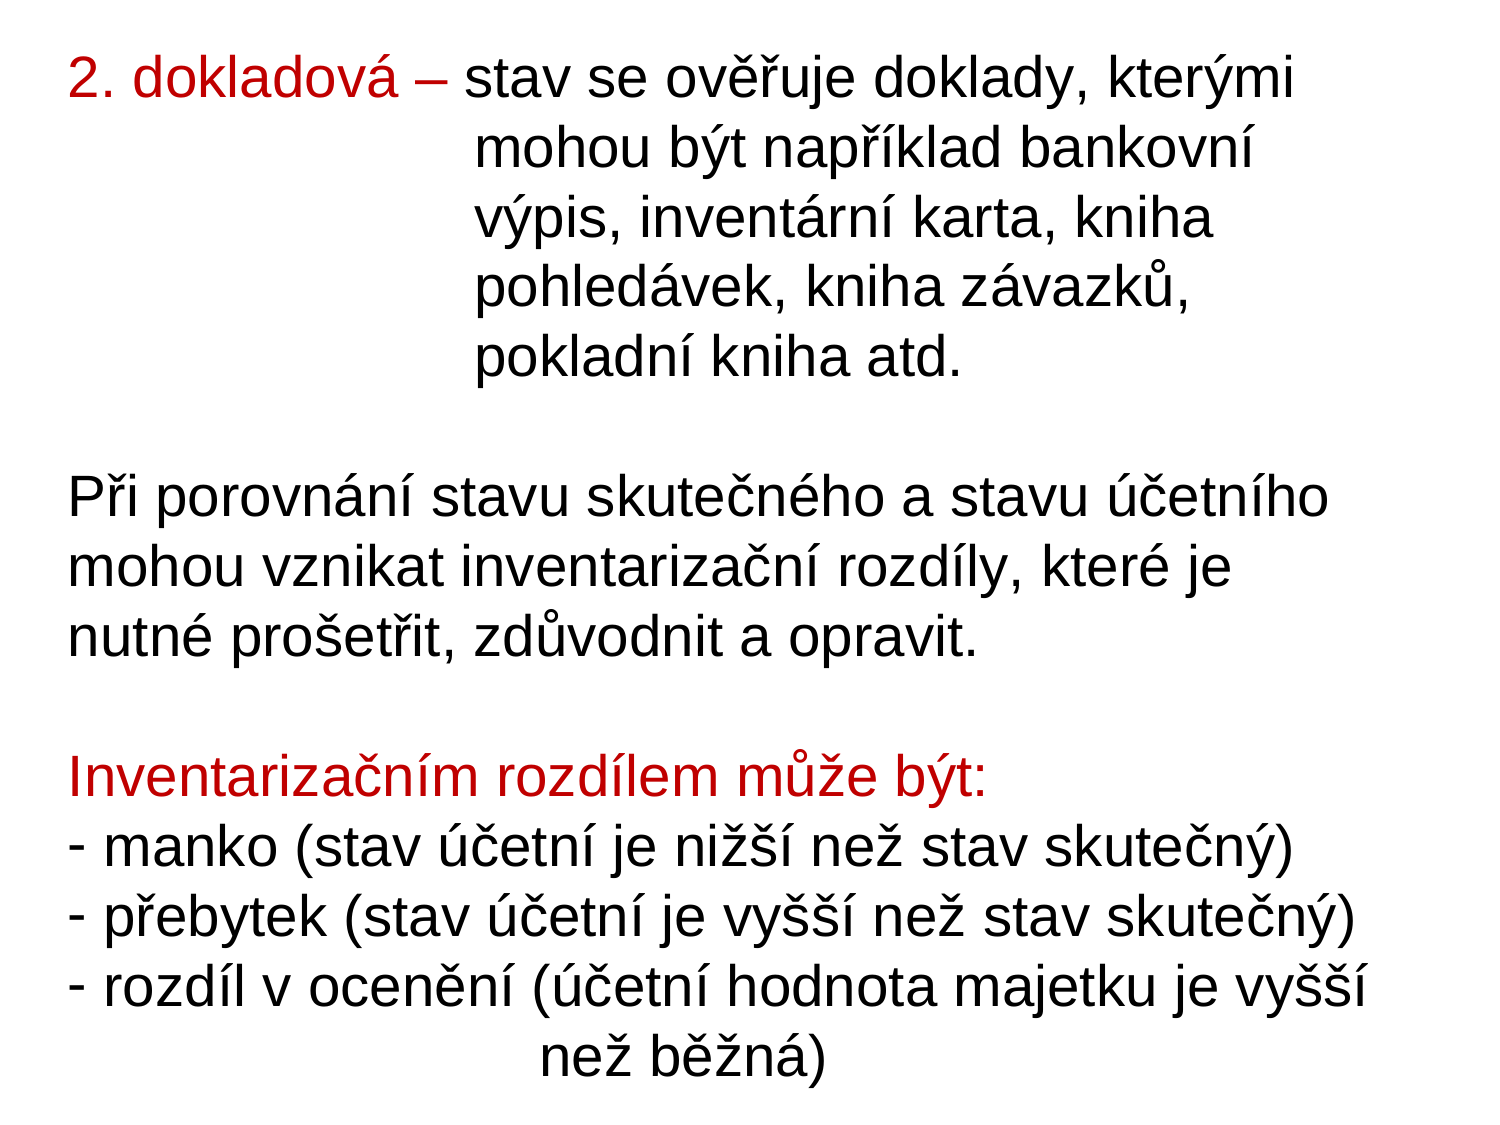

2. dokladová – stav se ověřuje doklady, kterými
 mohou být například bankovní
 výpis, inventární karta, kniha
 pohledávek, kniha závazků,
 pokladní kniha atd.
Při porovnání stavu skutečného a stavu účetního mohou vznikat inventarizační rozdíly, které je
nutné prošetřit, zdůvodnit a opravit.
Inventarizačním rozdílem může být:
 manko (stav účetní je nižší než stav skutečný)
 přebytek (stav účetní je vyšší než stav skutečný)
 rozdíl v ocenění (účetní hodnota majetku je vyšší
 než běžná)